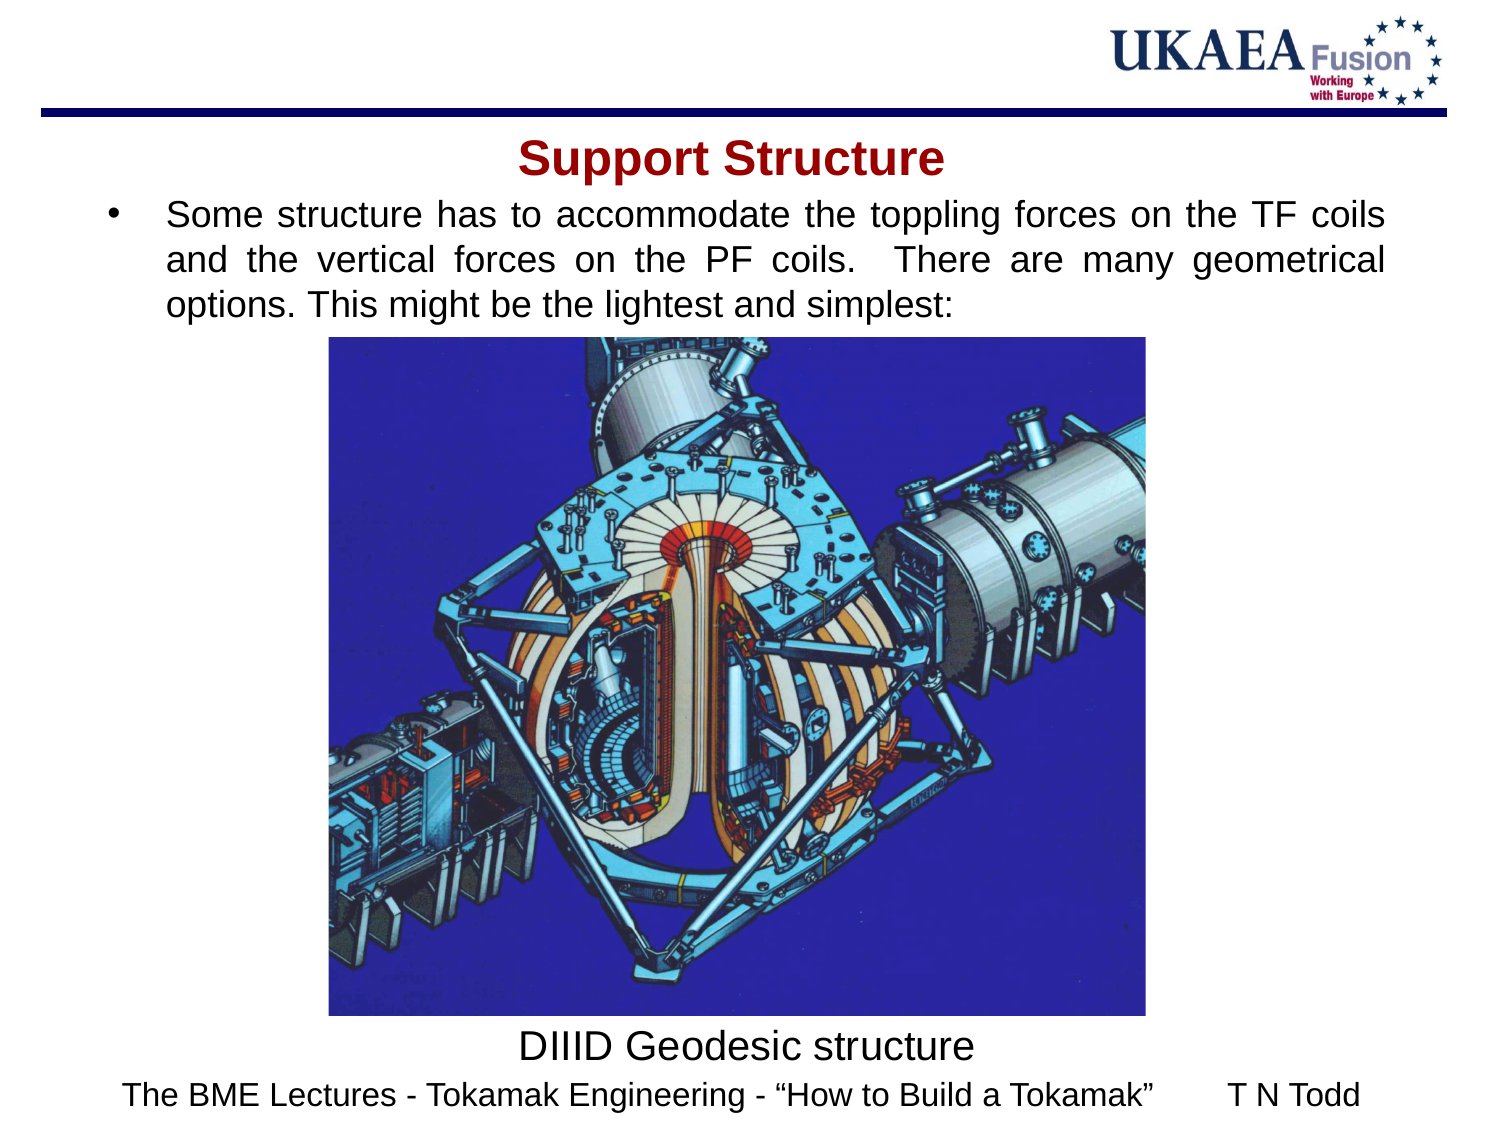

Support Structure
Some structure has to accommodate the toppling forces on the TF coils and the vertical forces on the PF coils. There are many geometrical options. This might be the lightest and simplest:
DIIID Geodesic structure